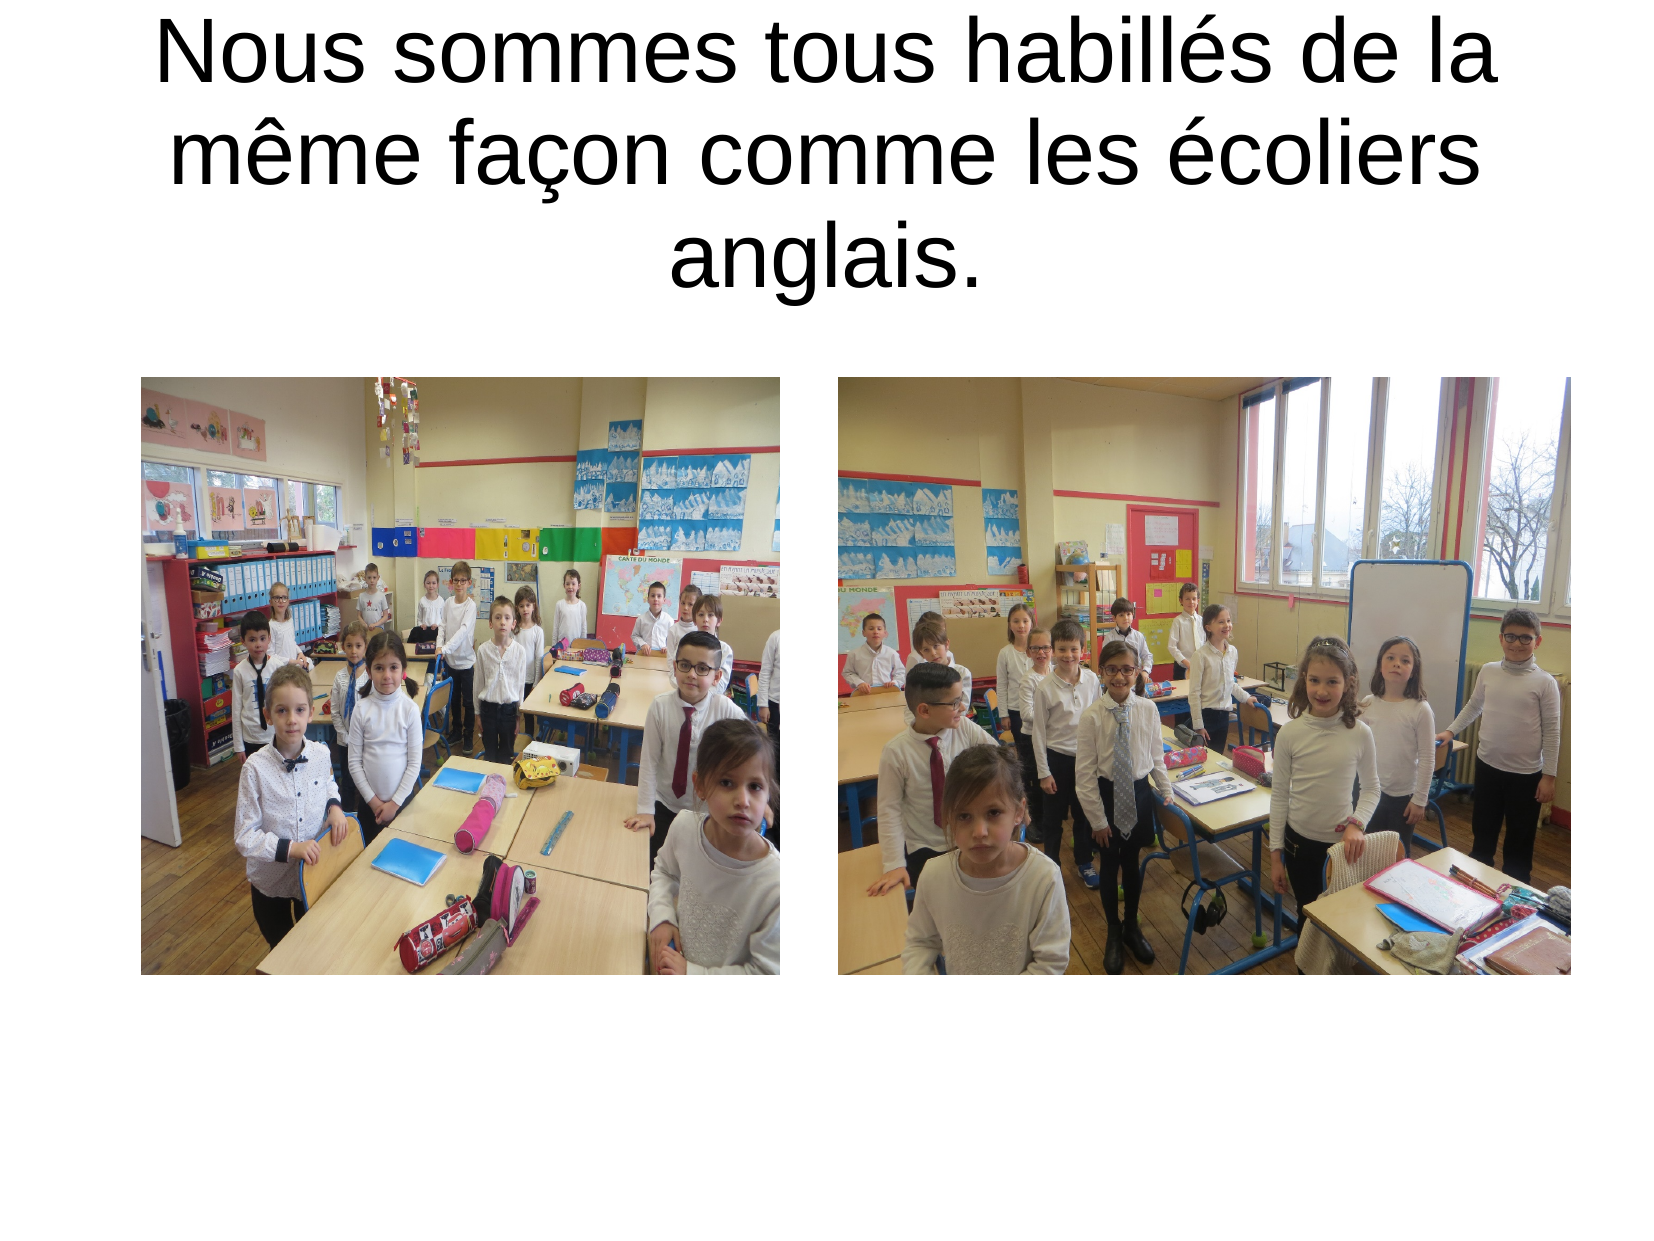

# Nous sommes tous habillés de la même façon comme les écoliers anglais.